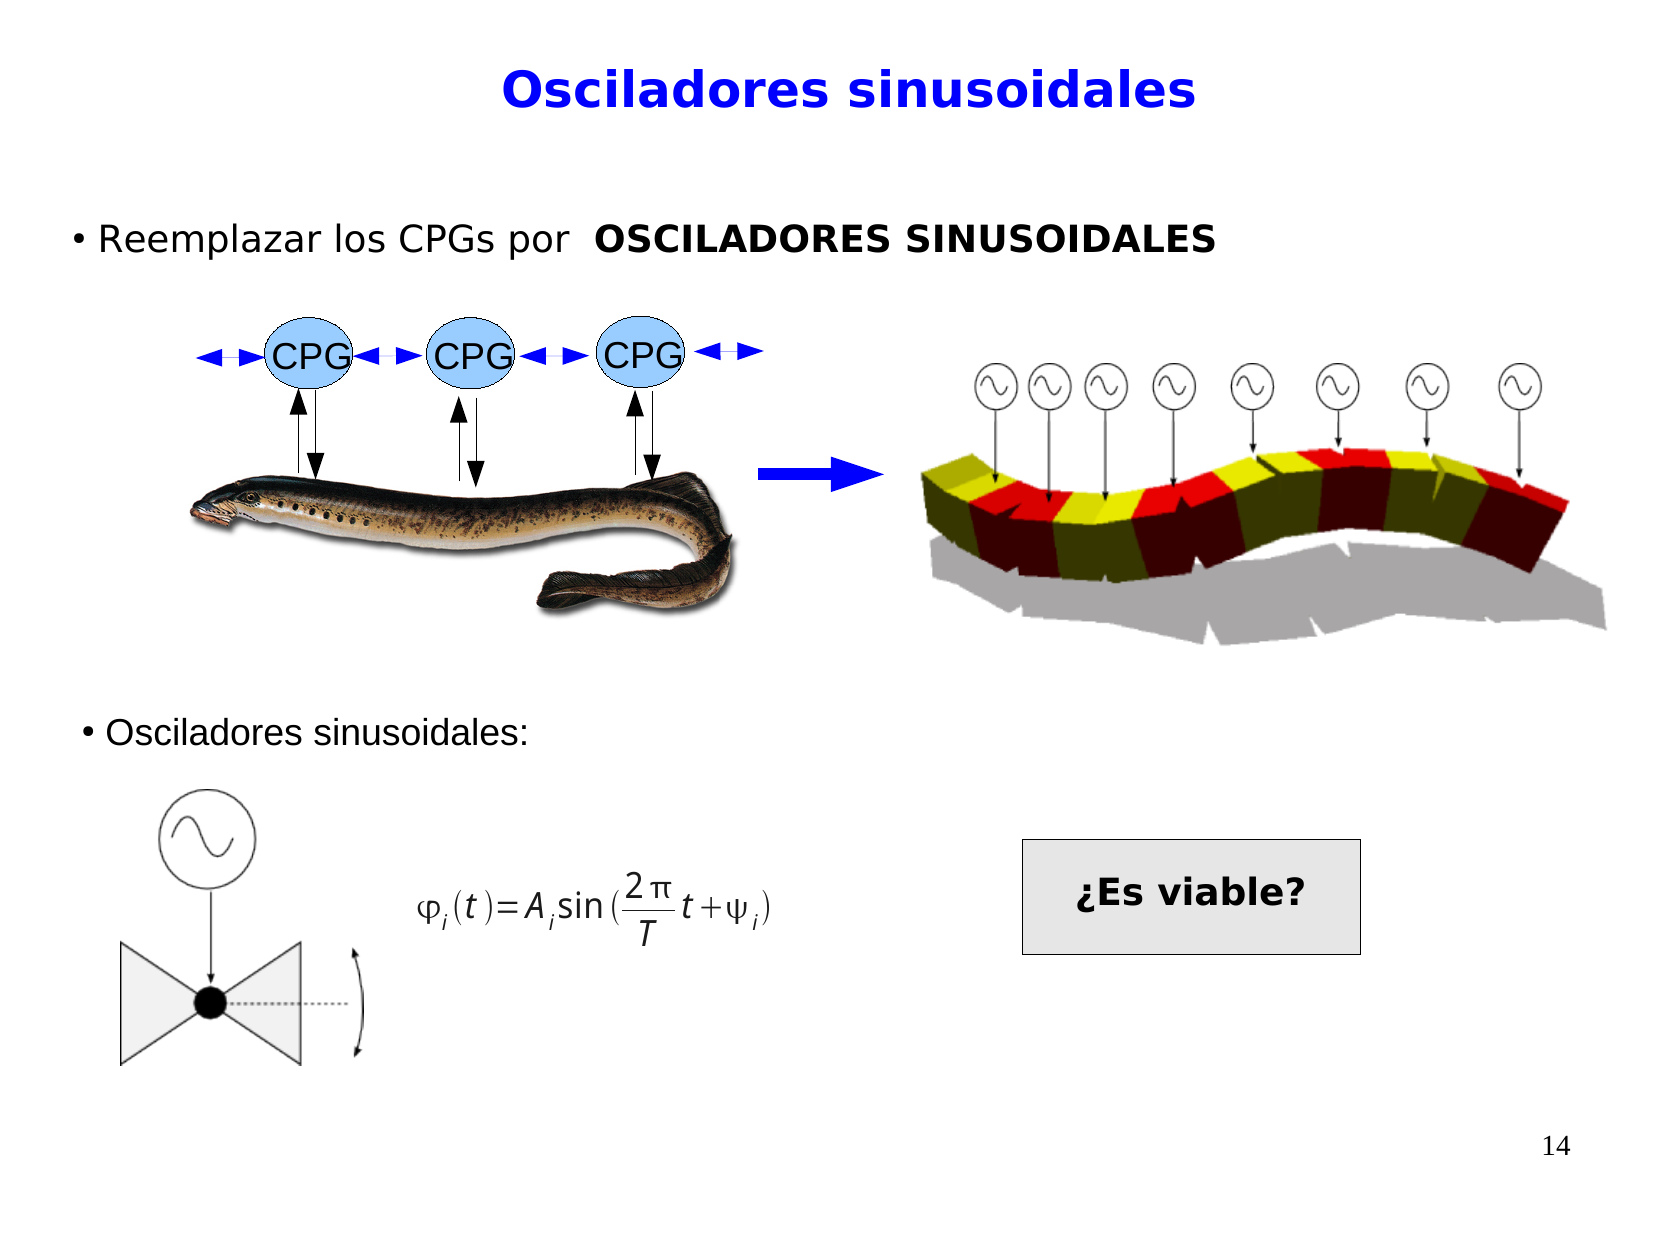

Osciladores sinusoidales
 Reemplazar los CPGs por OSCILADORES SINUSOIDALES
CPG
CPG
CPG
 Osciladores sinusoidales:
¿Es viable?
14